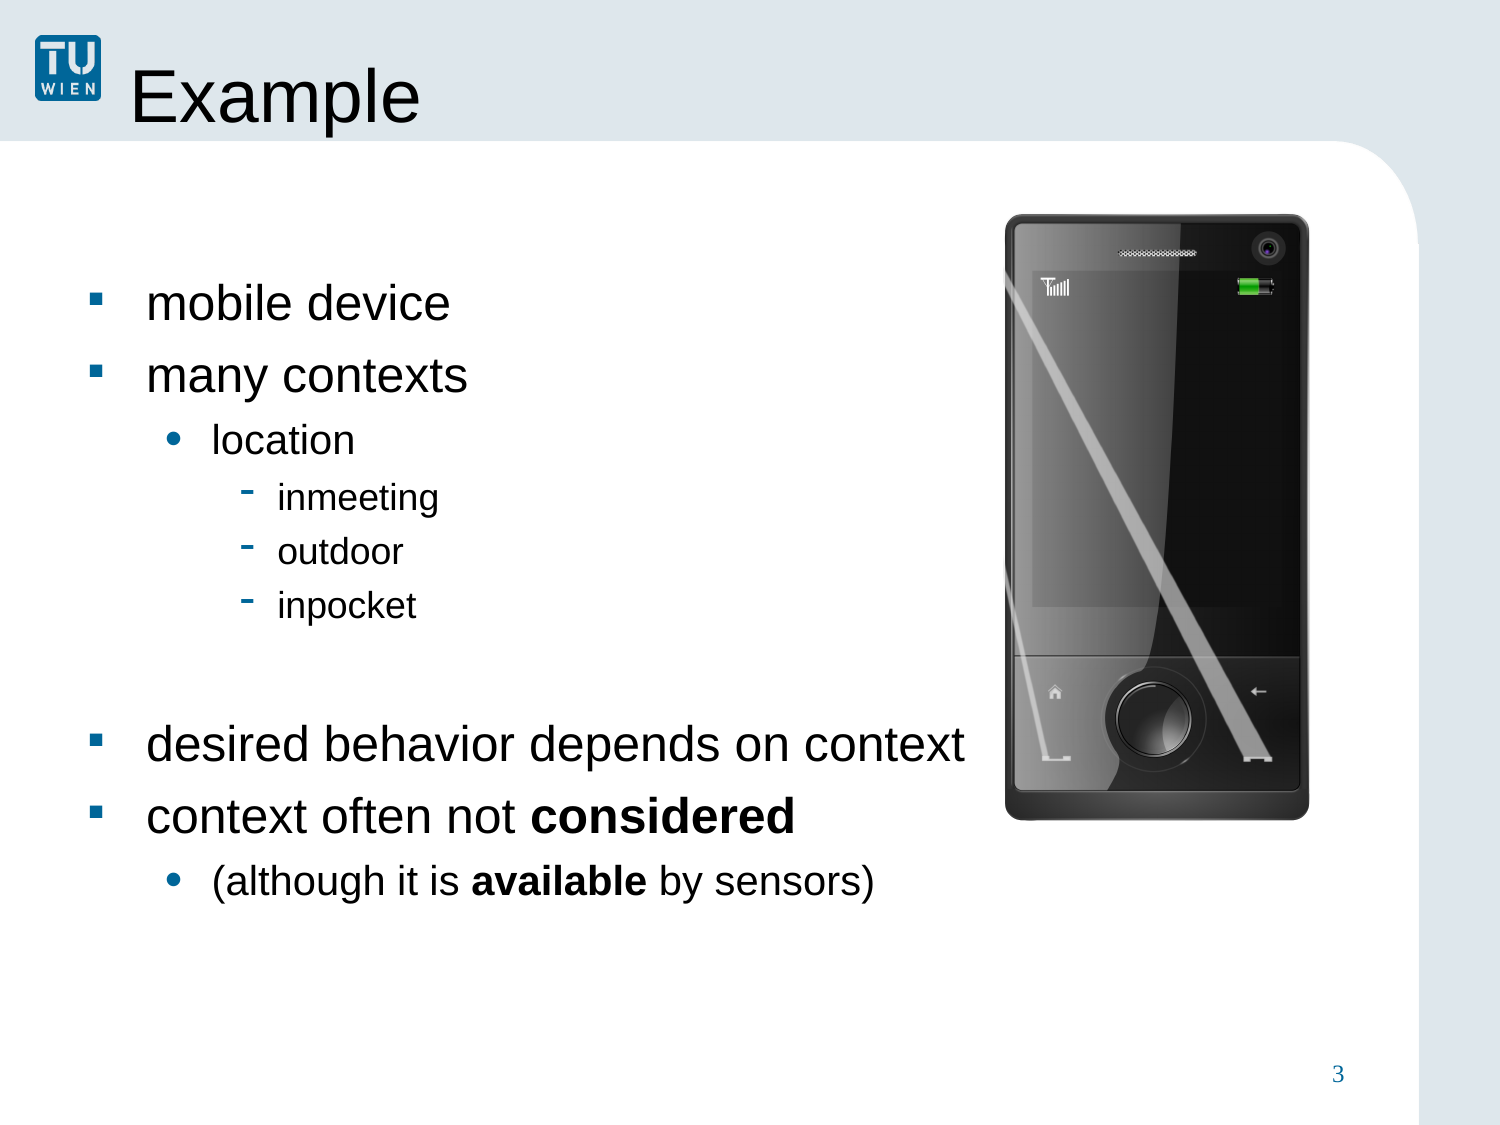

# Example
mobile device
many contexts
location
inmeeting
outdoor
inpocket
desired behavior depends on context
context often not considered
(although it is available by sensors)
3